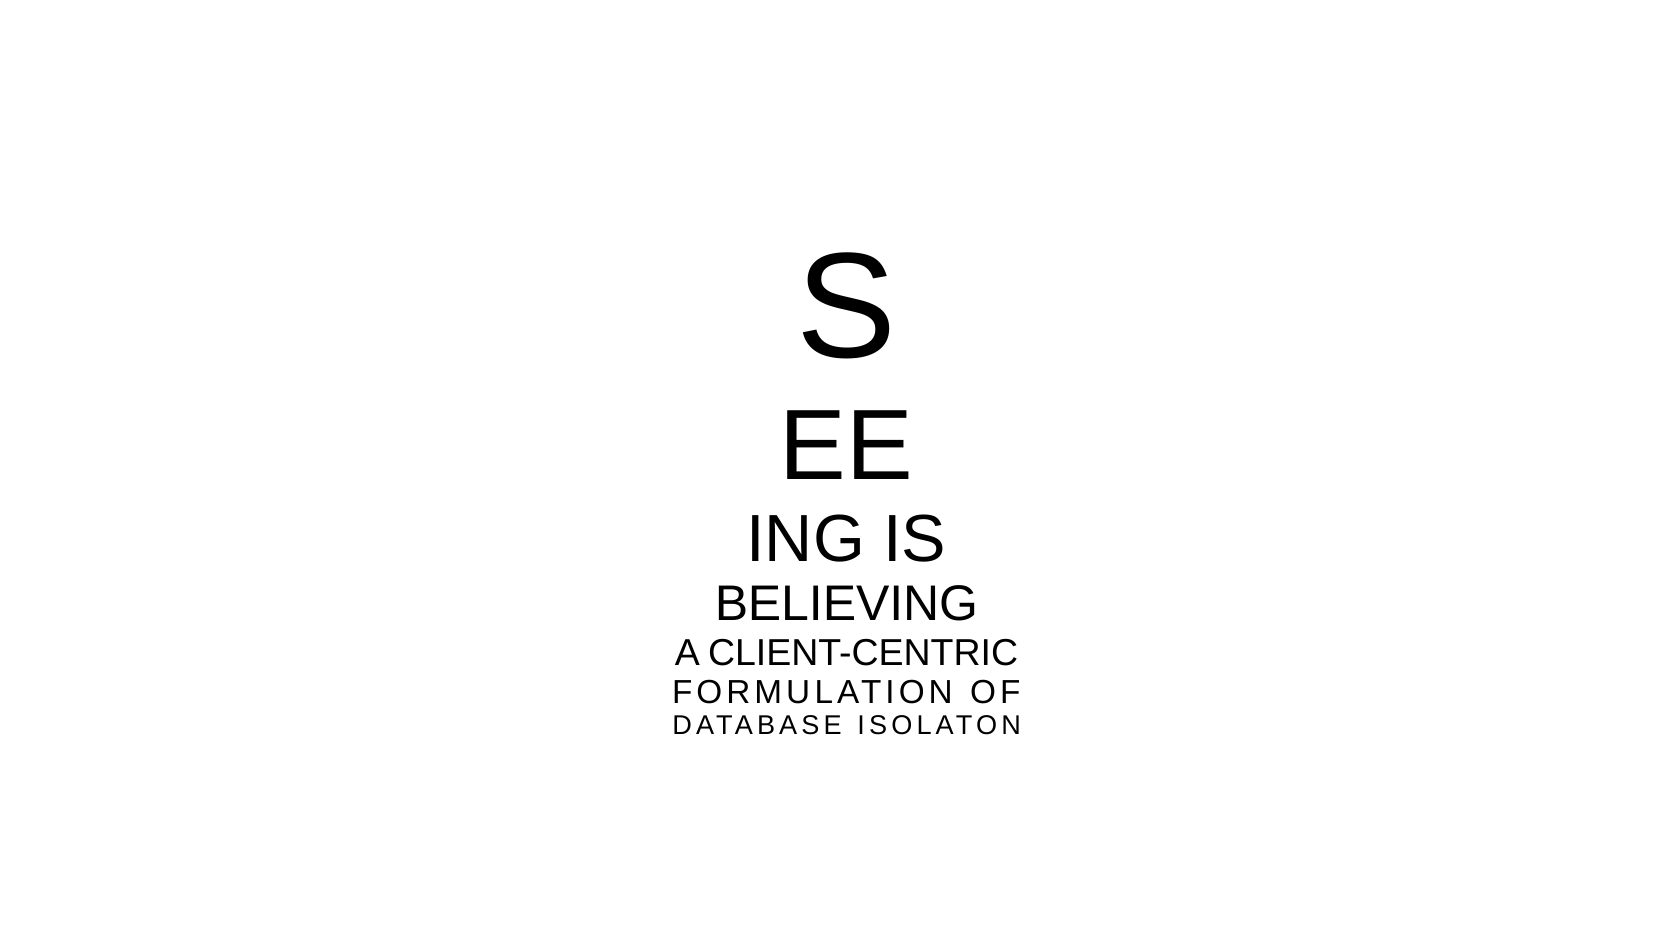

S
EE
ING IS
BELIEVING
A CLIENT-CENTRIC
FORMULATION OF
DATABASE ISOLATON